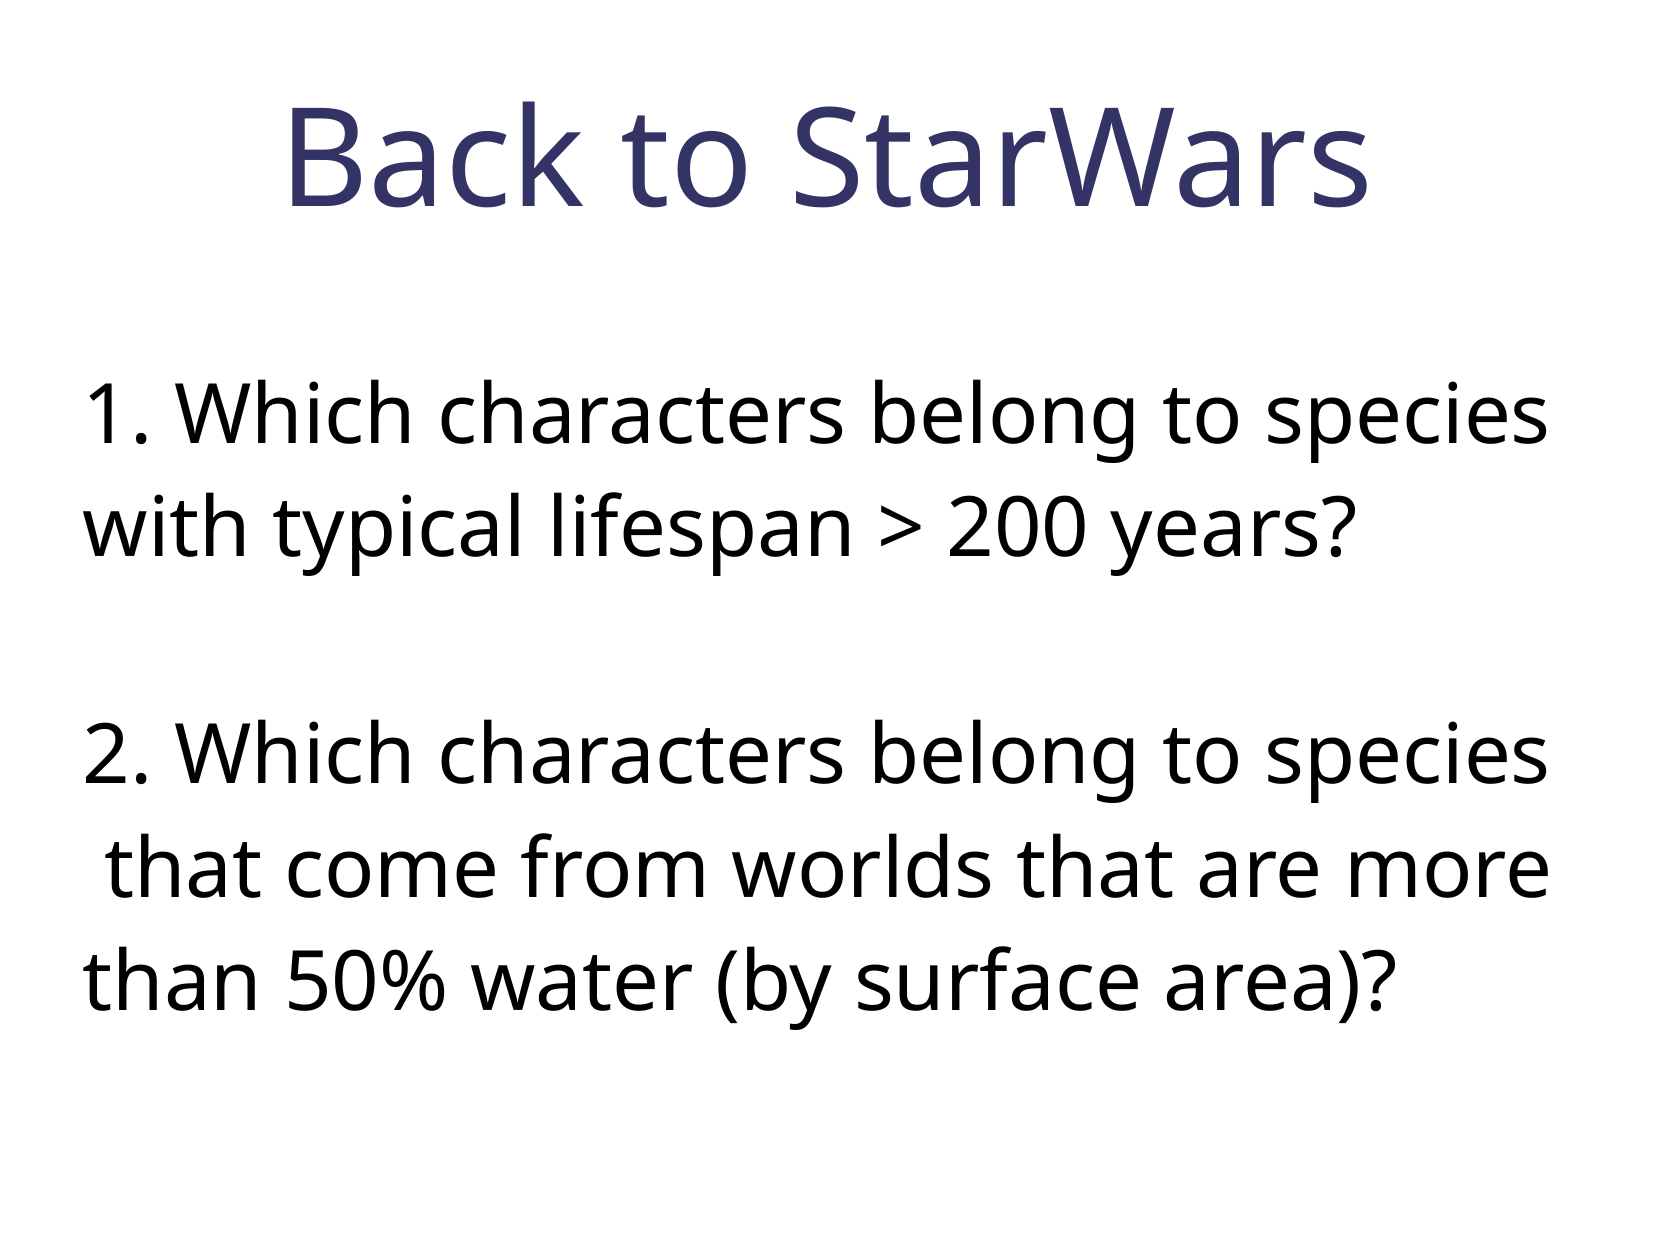

# Back to StarWars
1. Which characters belong to species with typical lifespan > 200 years?
2. Which characters belong to species that come from worlds that are more than 50% water (by surface area)?